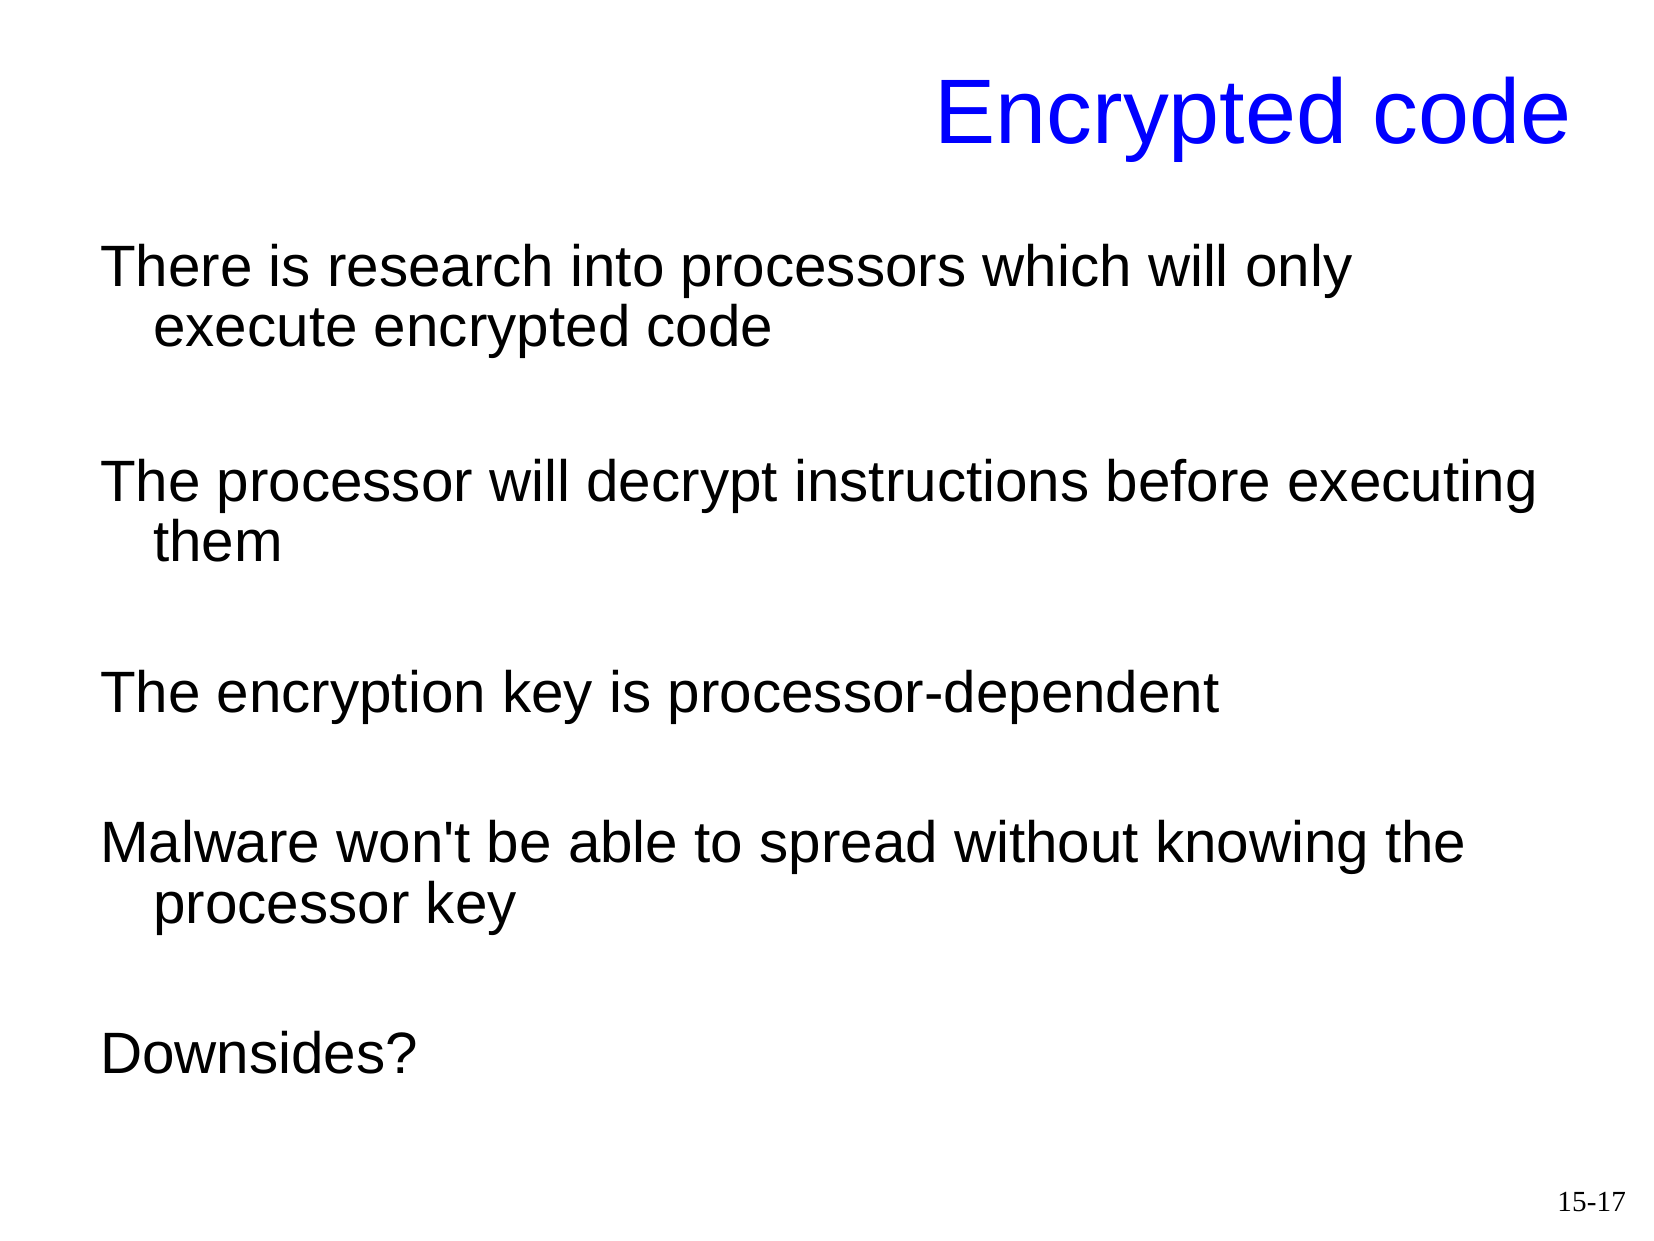

# Encrypted code
There is research into processors which will only execute encrypted code
The processor will decrypt instructions before executing them
The encryption key is processor-dependent
Malware won't be able to spread without knowing the processor key
Downsides?